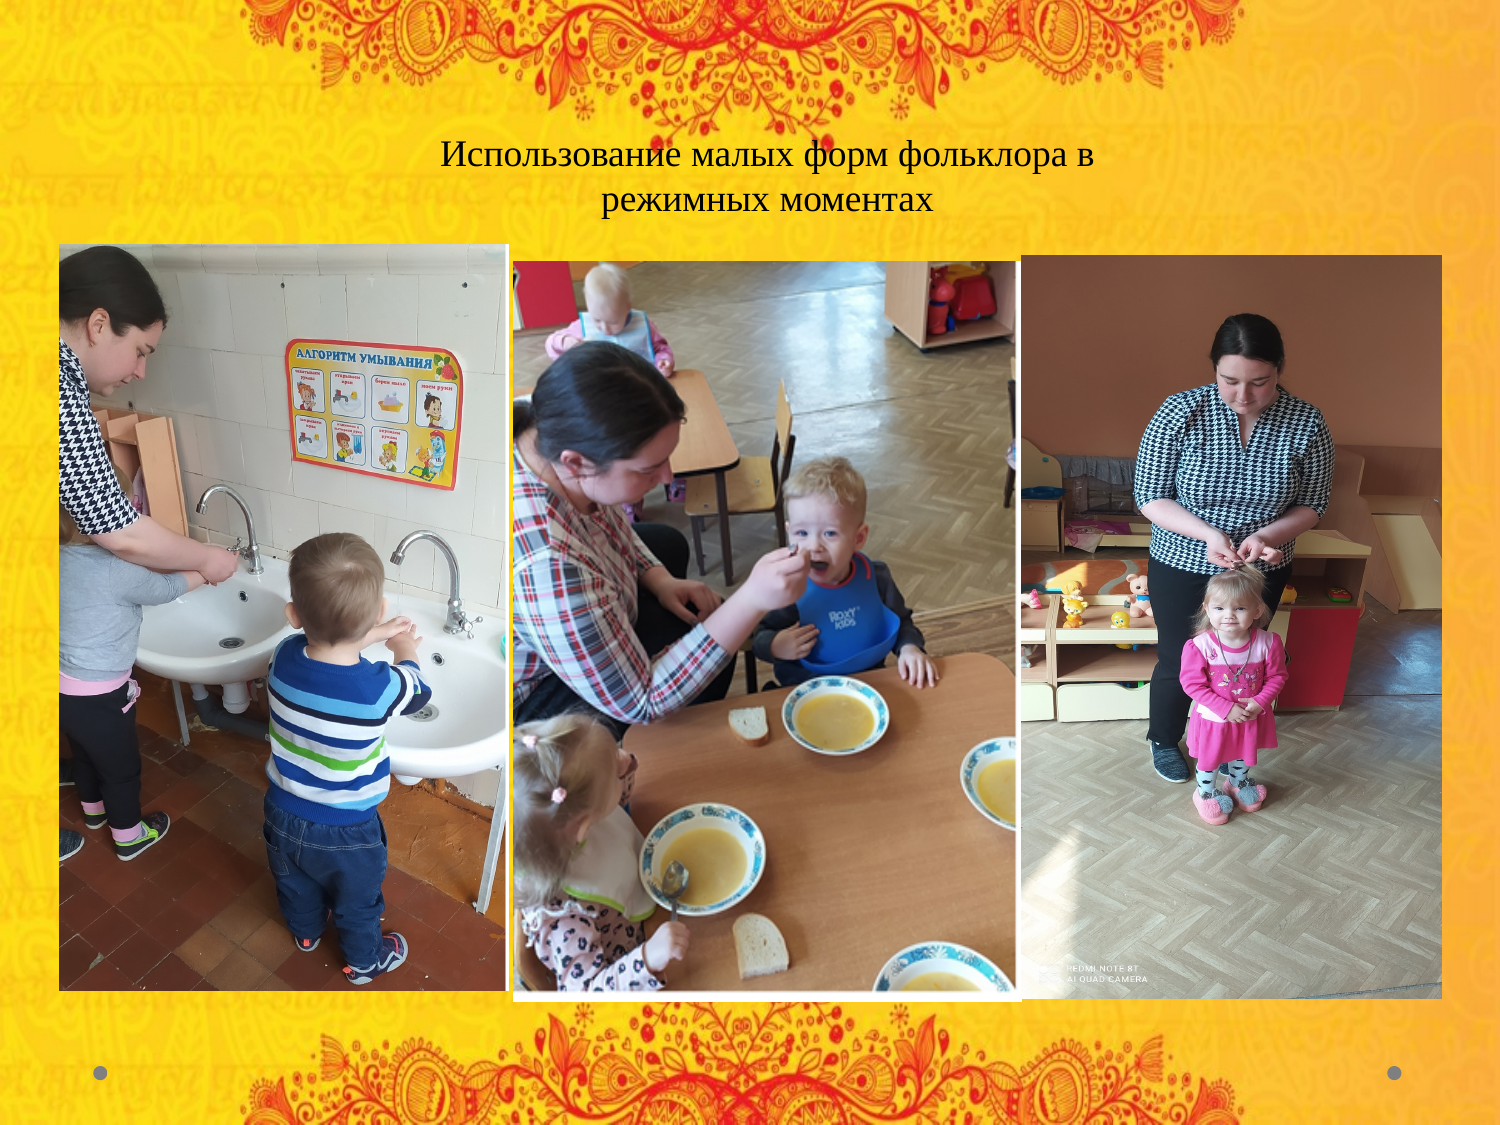

Использование малых форм фольклора в режимных моментах